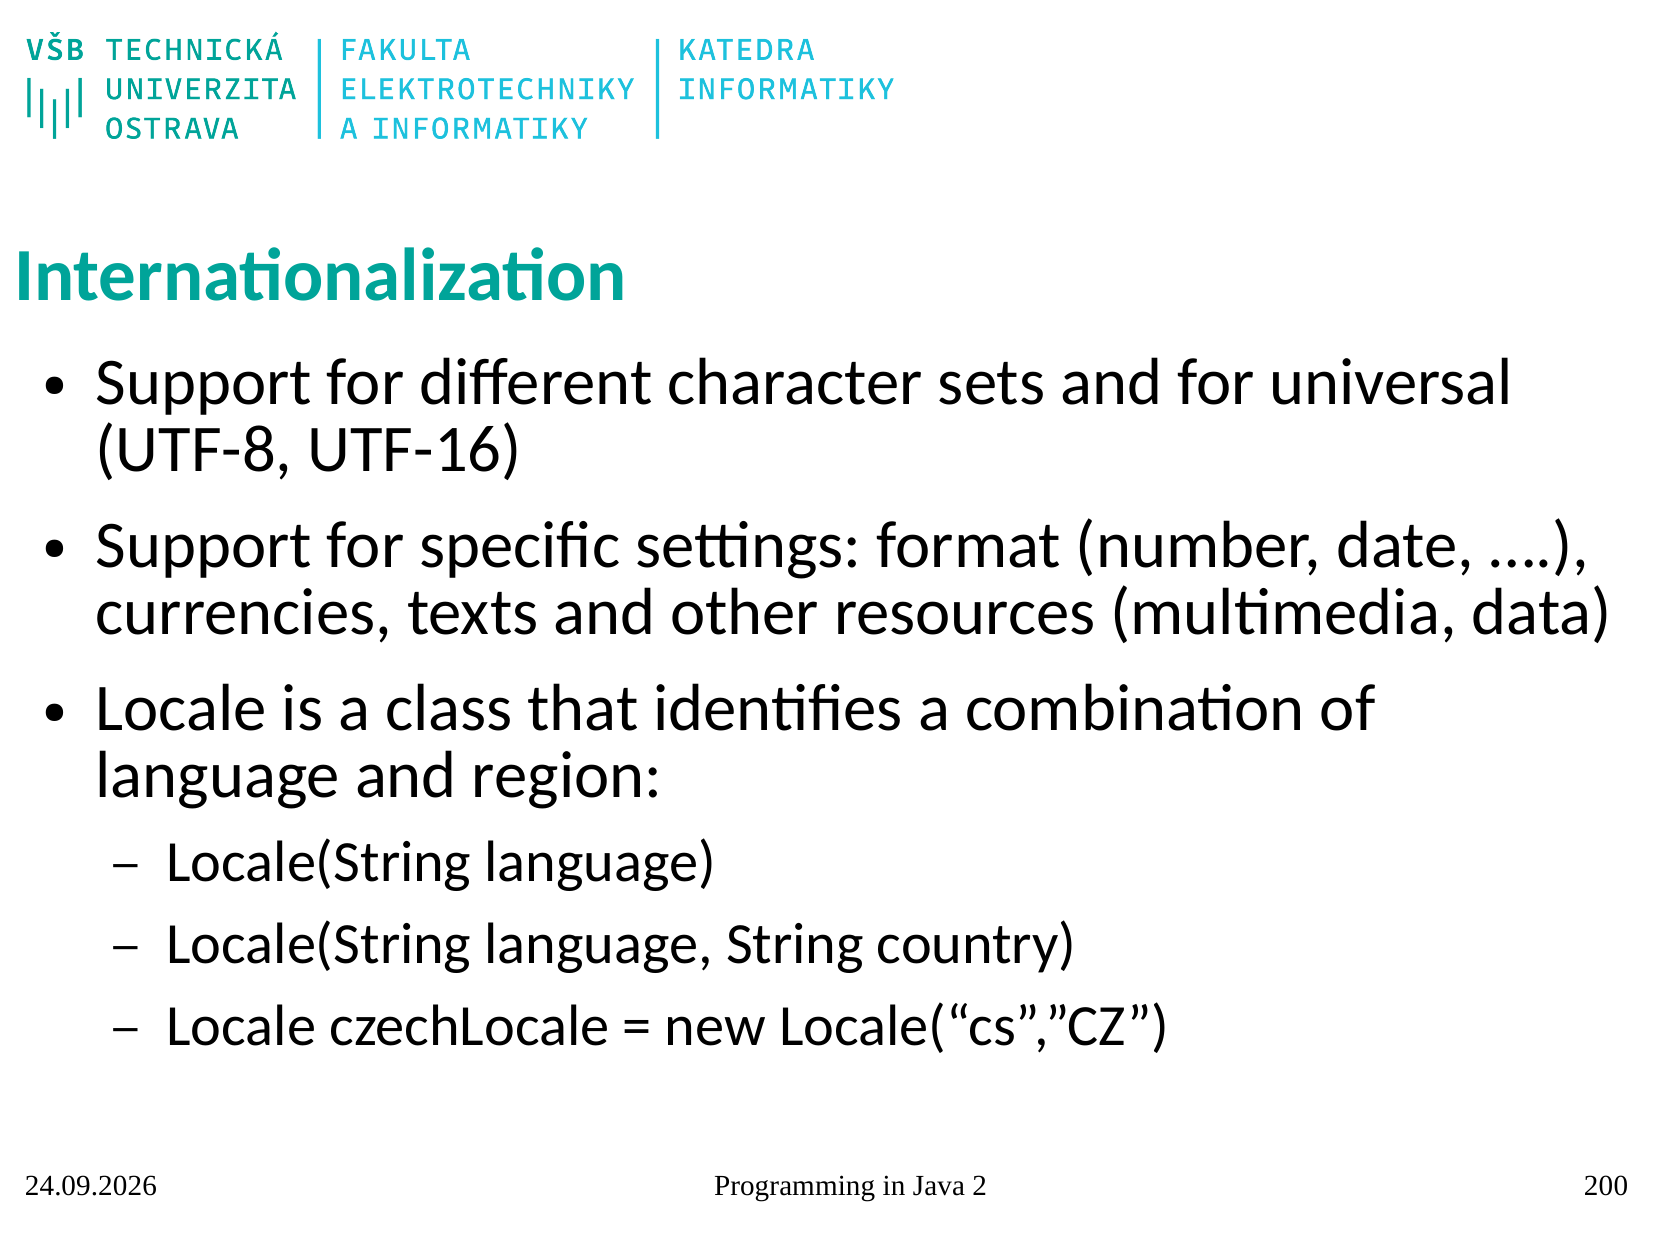

# Internationalization
Support for different character sets and for universal (UTF-8, UTF-16)
Support for specific settings: format (number, date, ….), currencies, texts and other resources (multimedia, data)
Locale is a class that identifies a combination of language and region:
Locale(String language)
Locale(String language, String country)
Locale czechLocale = new Locale(“cs”,”CZ”)
Programming in Java 2
200